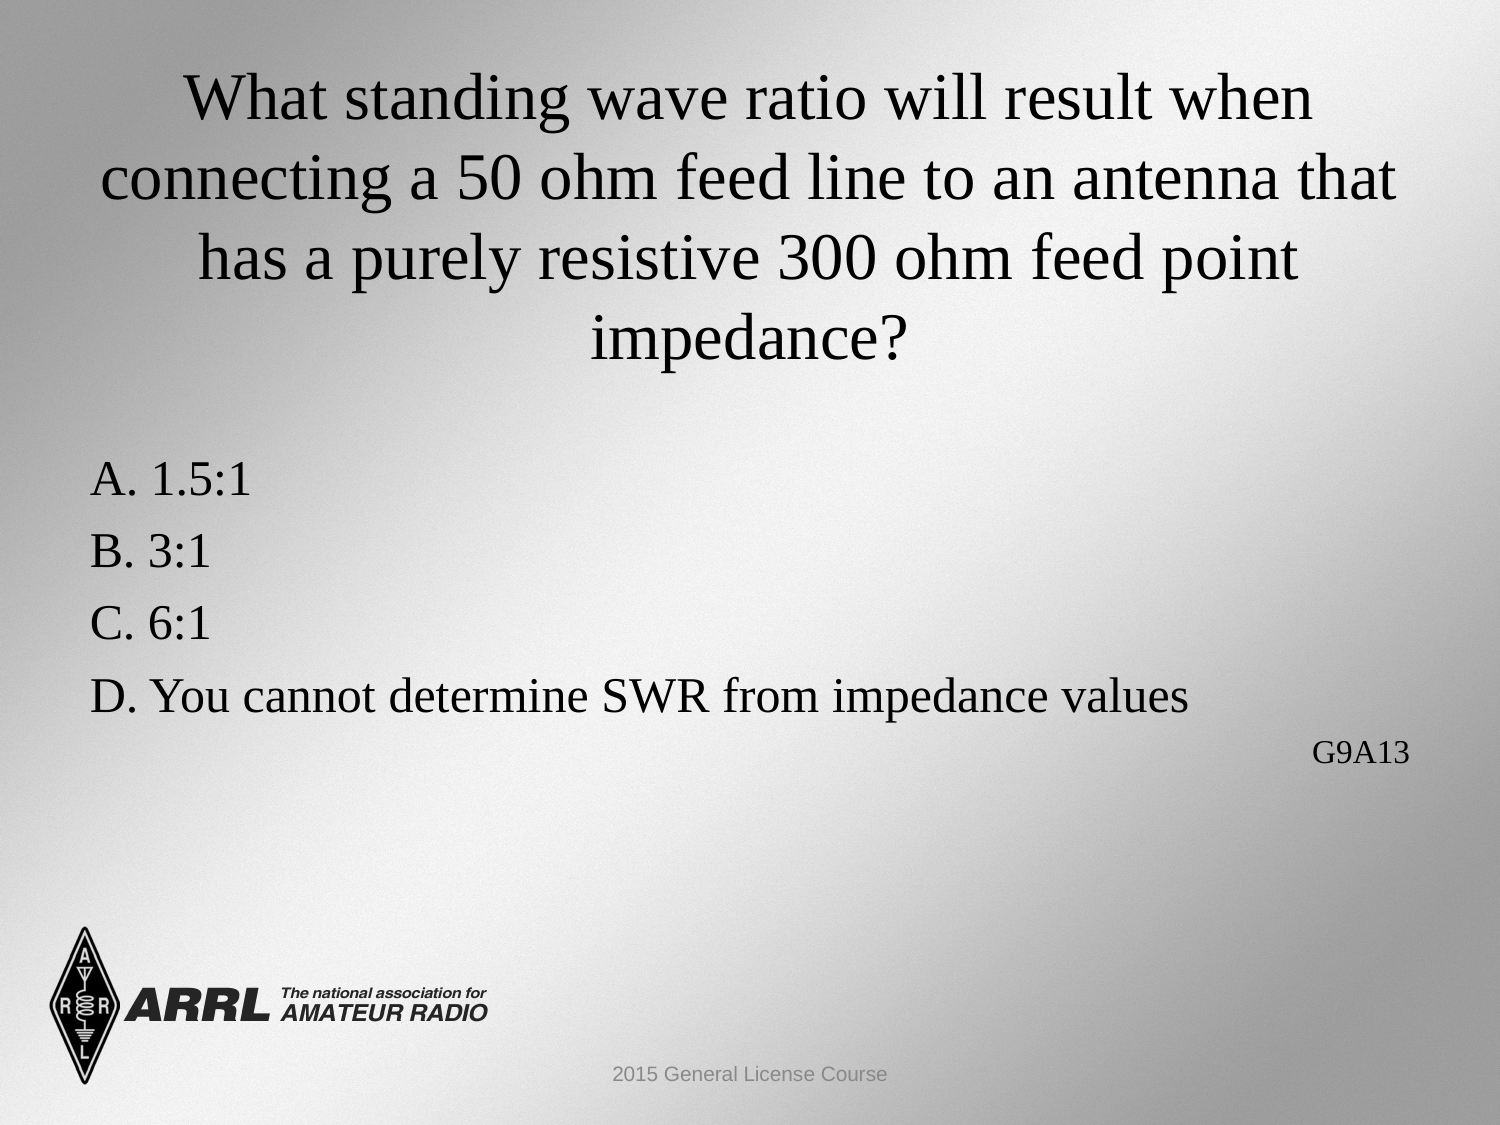

# What standing wave ratio will result when connecting a 50 ohm feed line to an antenna that has a purely resistive 300 ohm feed point impedance?
A. 1.5:1
B. 3:1
C. 6:1
D. You cannot determine SWR from impedance values
 G9A13
2015 General License Course